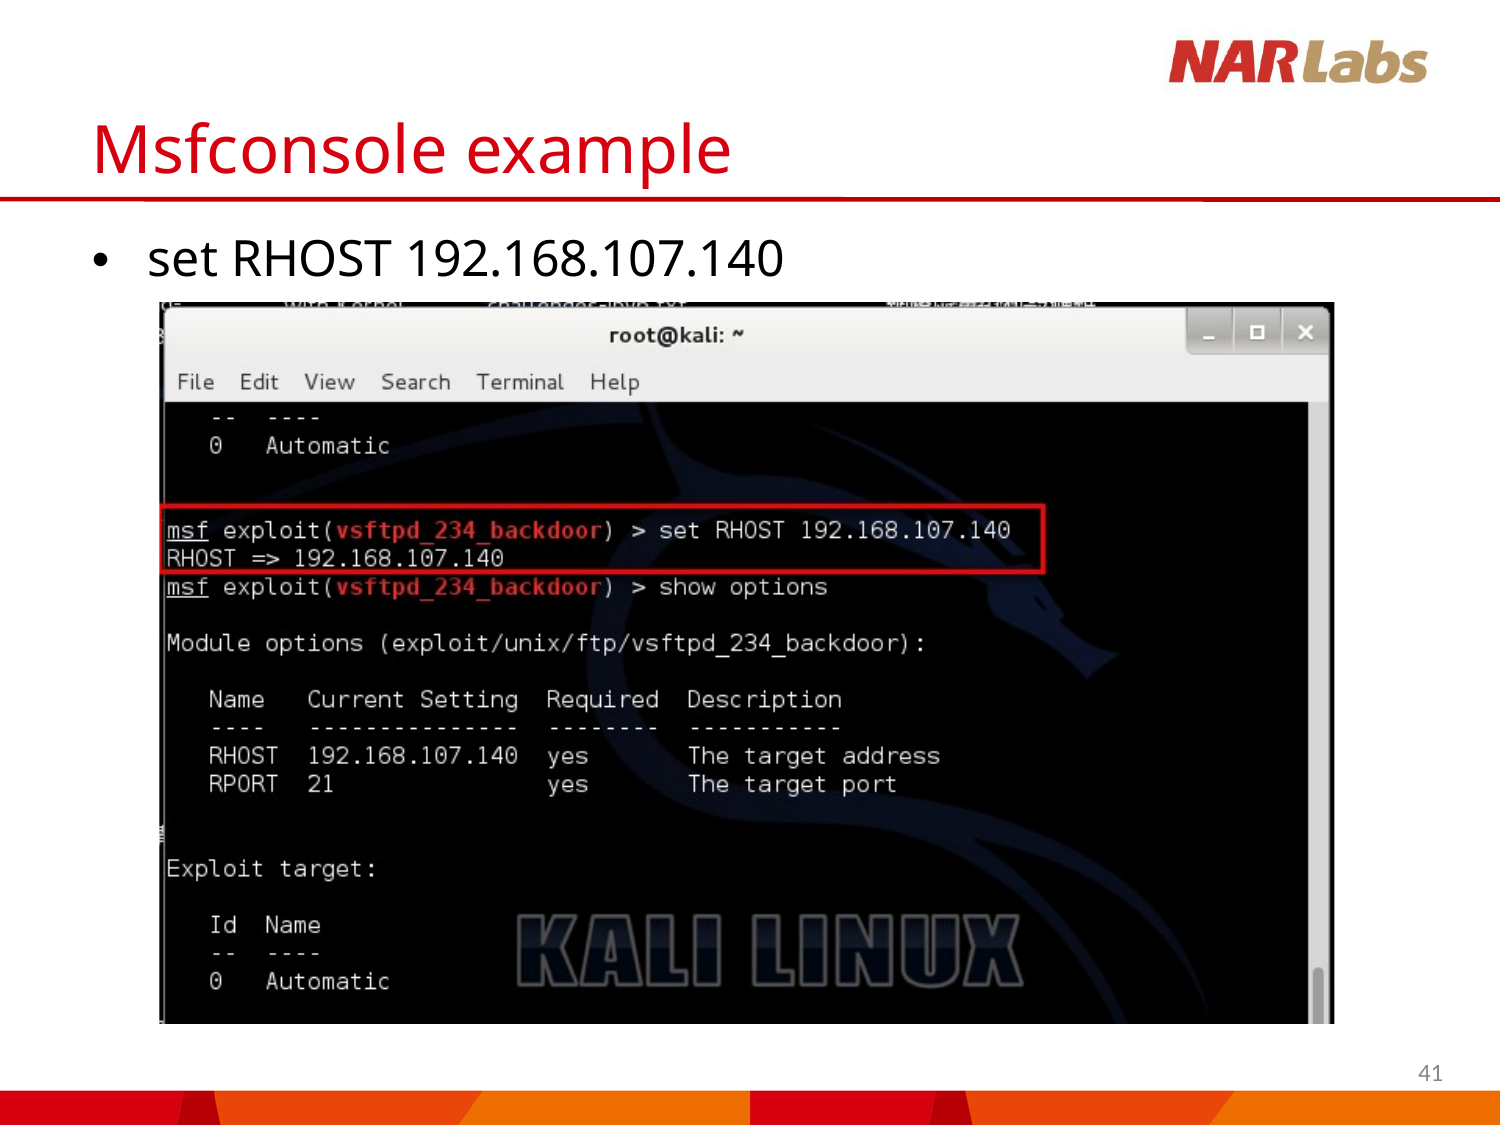

Msfconsole example
•	set RHOST 192.168.107.140
20